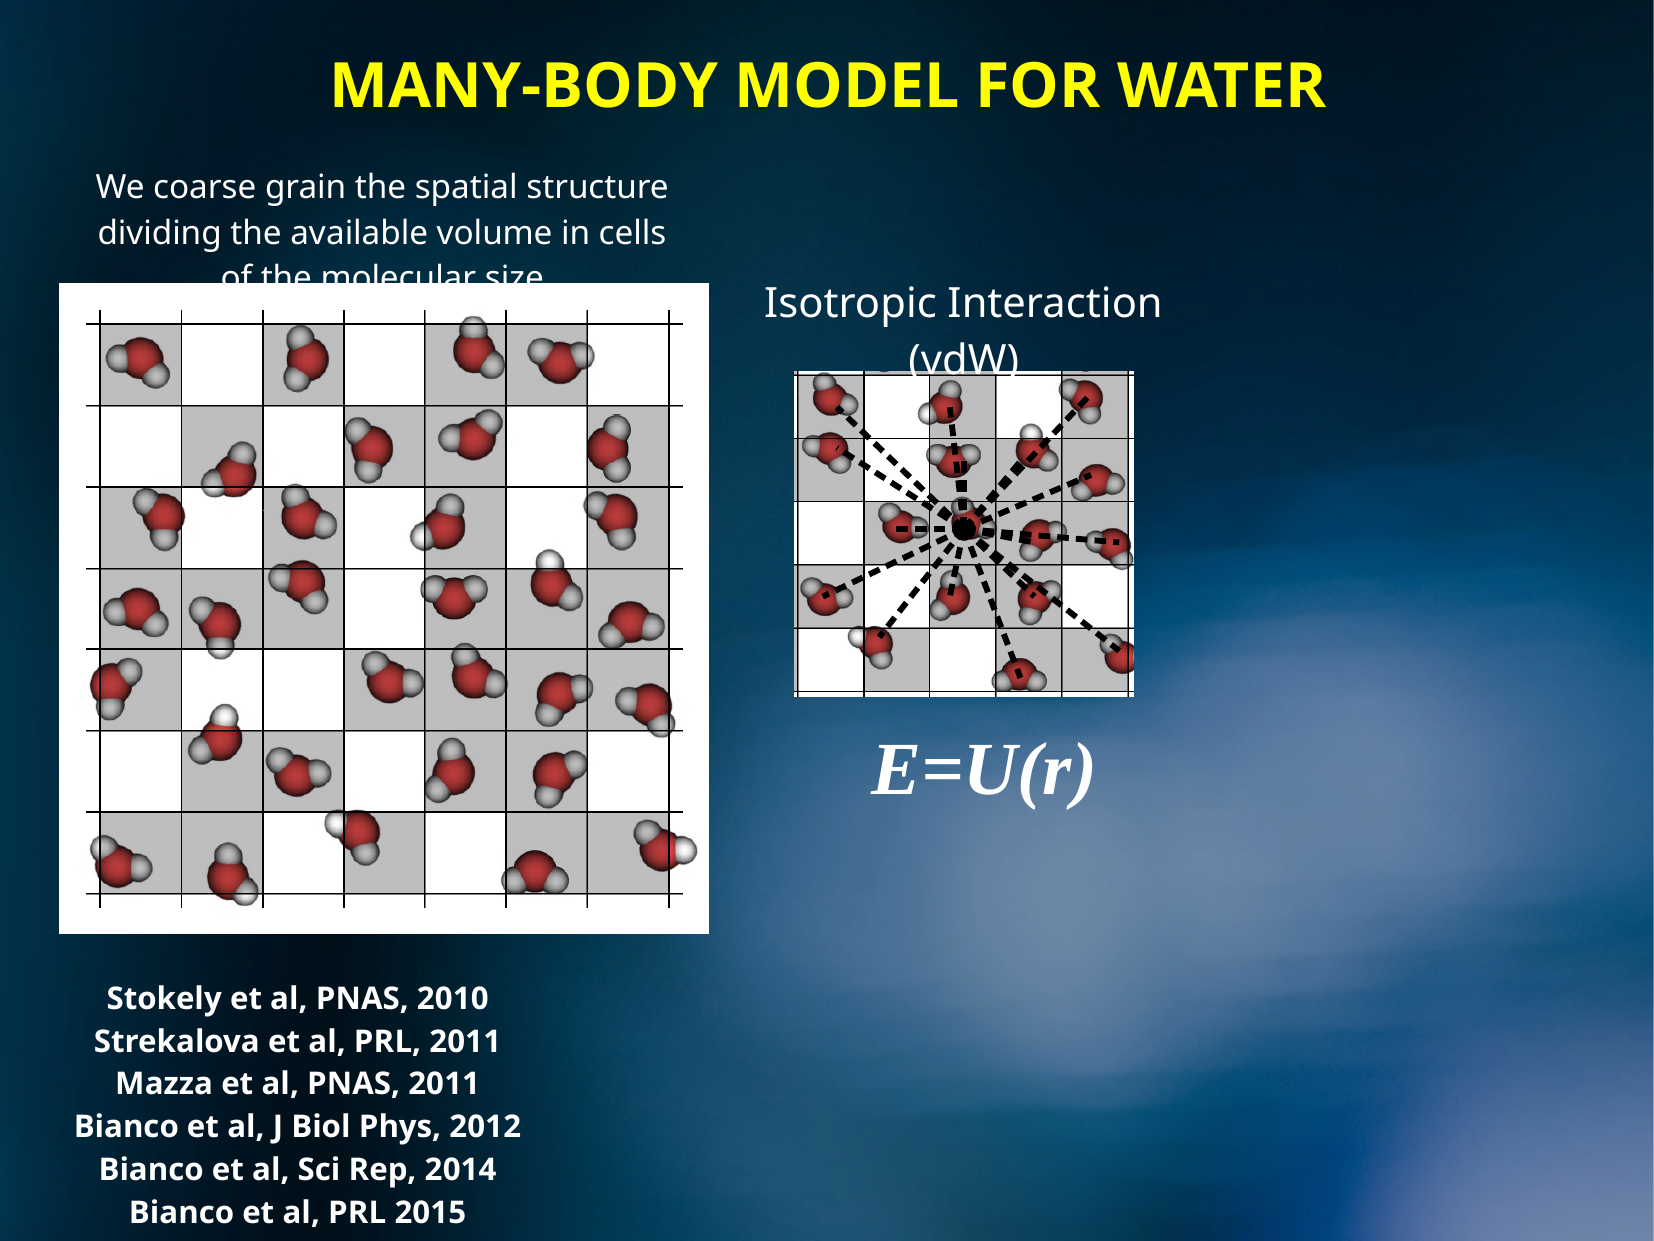

MANY-BODY MODEL FOR WATER
We coarse grain the spatial structure
dividing the available volume in cells
of the molecular size
Isotropic Interaction
(vdW)
E=U(r)
Stokely et al, PNAS, 2010
Strekalova et al, PRL, 2011
Mazza et al, PNAS, 2011
Bianco et al, J Biol Phys, 2012
Bianco et al, Sci Rep, 2014
Bianco et al, PRL 2015
...